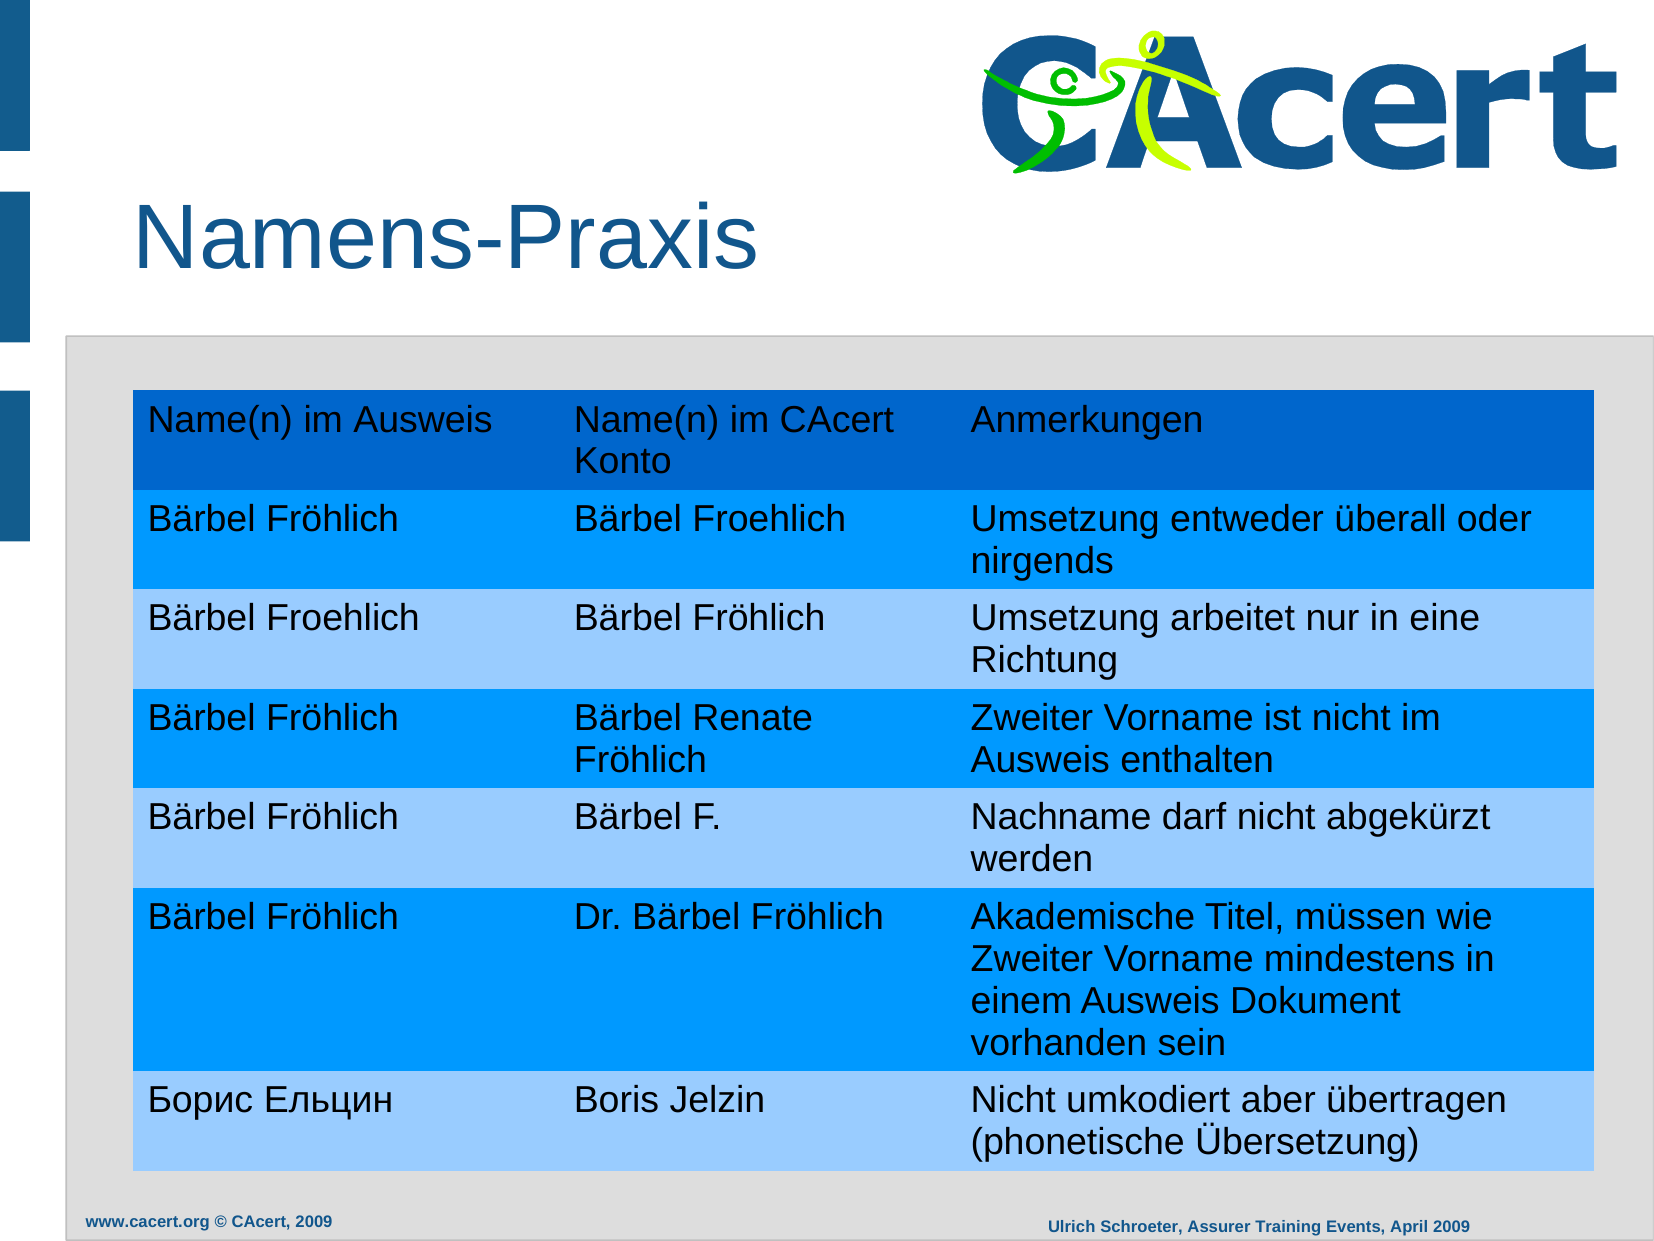

Namens-Praxis
| Name(n) im Ausweis | Name(n) im CAcert Konto | Anmerkungen |
| --- | --- | --- |
| Bärbel Fröhlich | Bärbel Froehlich | Umsetzung entweder überall oder nirgends |
| Bärbel Froehlich | Bärbel Fröhlich | Umsetzung arbeitet nur in eine Richtung |
| Bärbel Fröhlich | Bärbel Renate Fröhlich | Zweiter Vorname ist nicht im Ausweis enthalten |
| Bärbel Fröhlich | Bärbel F. | Nachname darf nicht abgekürzt werden |
| Bärbel Fröhlich | Dr. Bärbel Fröhlich | Akademische Titel, müssen wie Zweiter Vorname mindestens in einem Ausweis Dokument vorhanden sein |
| Борис Ельцин | Boris Jelzin | Nicht umkodiert aber übertragen (phonetische Übersetzung) |